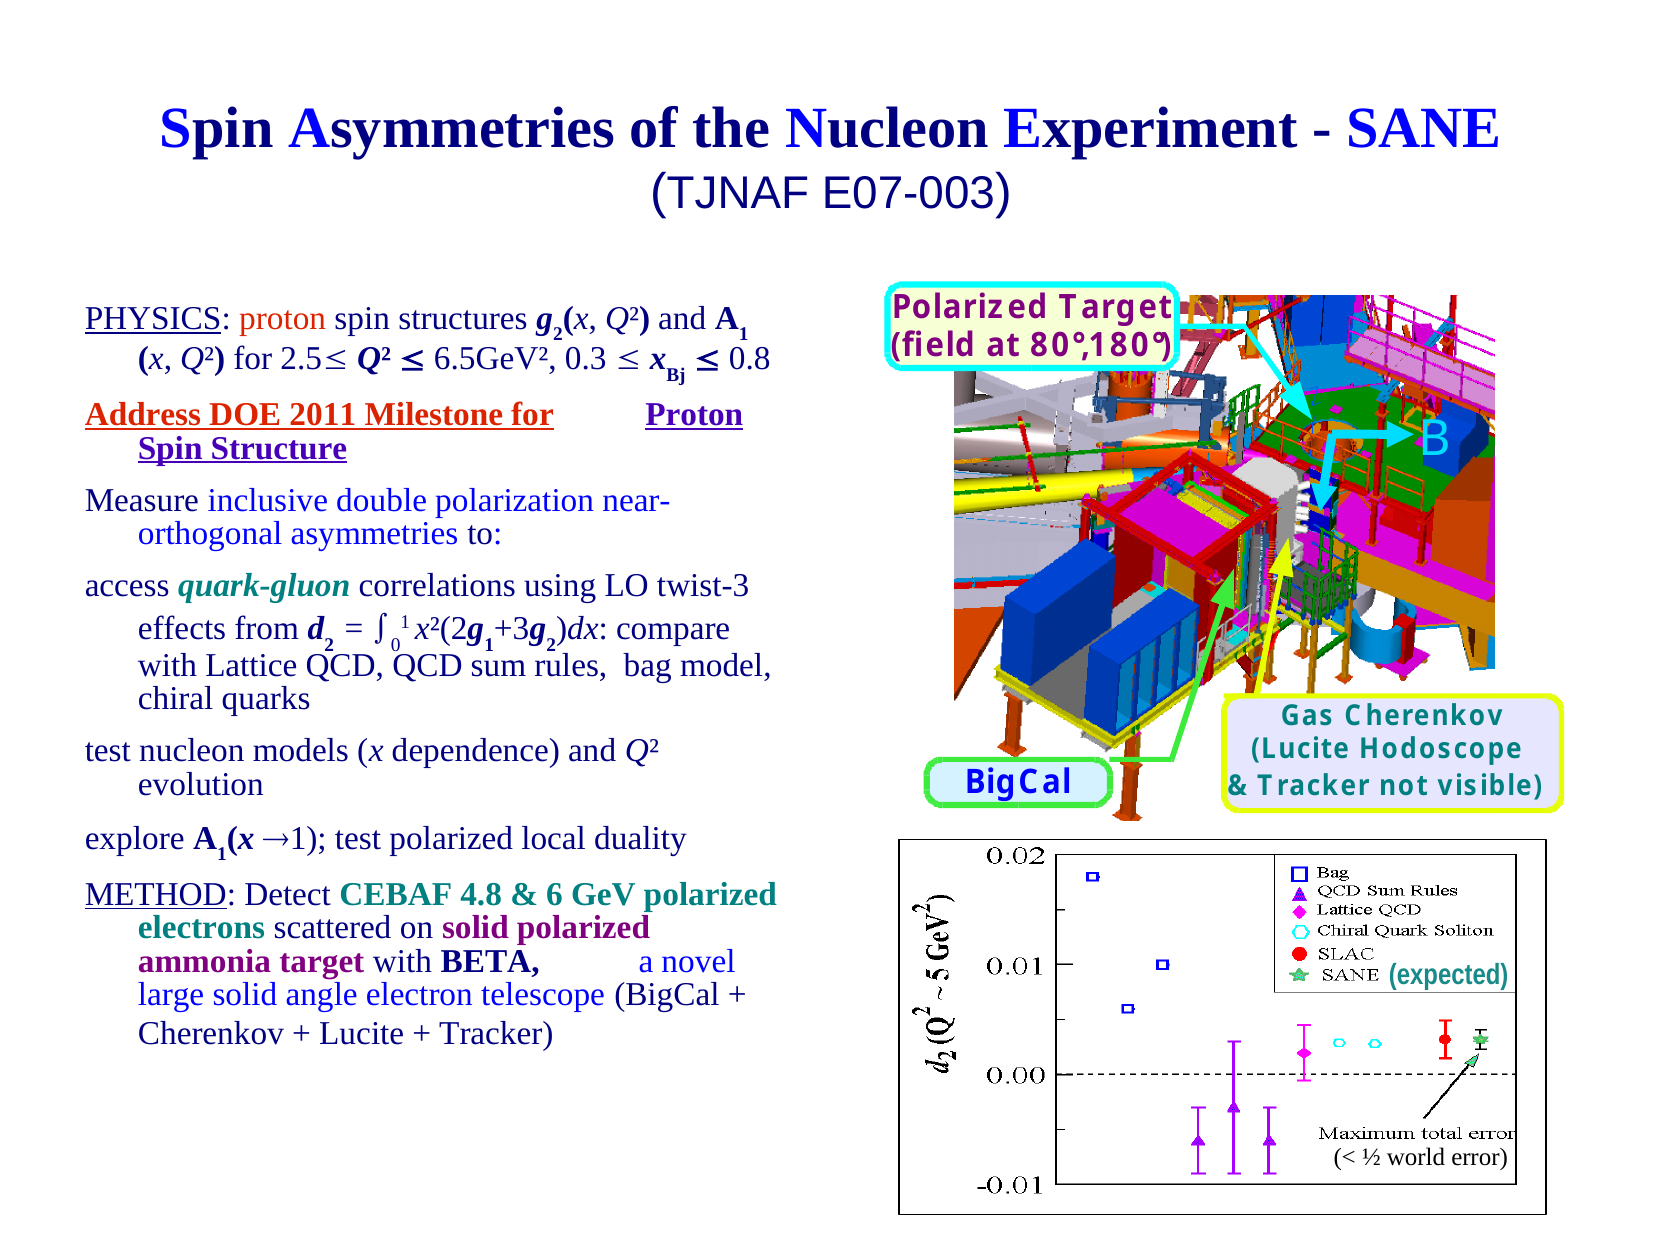

# Spin Asymmetries of the Nucleon Experiment - SANE (TJNAF E07-003)‏
PHYSICS: proton spin structures g2(x, Q²) and A1 (x, Q²) for 2.5 Q²  6.5GeV², 0.3  xBj  0.8
Address DOE 2011 Milestone for Proton Spin Structure
Measure inclusive double polarization near-orthogonal asymmetries to:
access quark-gluon correlations using LO twist-3 effects from d2 = 01 x²(2g1+3g2)dx: compare with Lattice QCD, QCD sum rules, bag model, chiral quarks
test nucleon models (x dependence) and Q² evolution
explore A1(x 1); test polarized local duality
METHOD: Detect CEBAF 4.8 & 6 GeV polarized electrons scattered on solid polarized ammonia target with BETA, a novel large solid angle electron telescope (BigCal + Cherenkov + Lucite + Tracker)‏
B
(expected)‏
(< ½ world error)‏